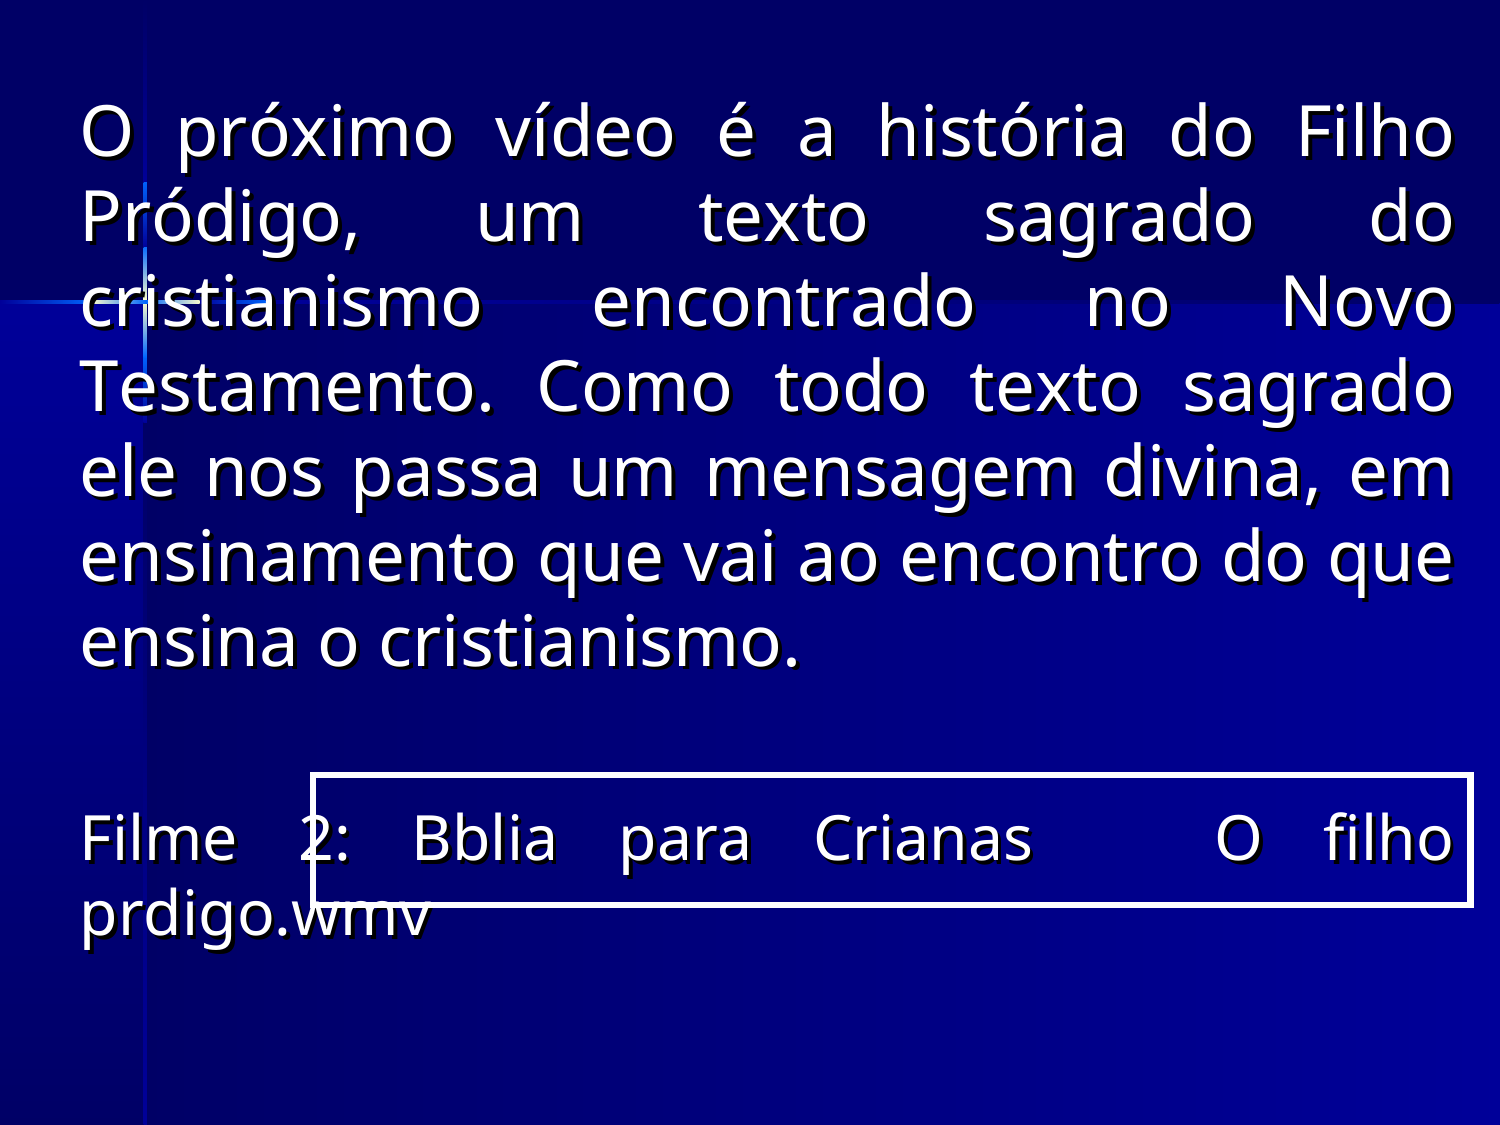

O próximo vídeo é a história do Filho Pródigo, um texto sagrado do cristianismo encontrado no Novo Testamento. Como todo texto sagrado ele nos passa um mensagem divina, em ensinamento que vai ao encontro do que ensina o cristianismo.
Filme 2: Bblia para Crianas O filho prdigo.wmv